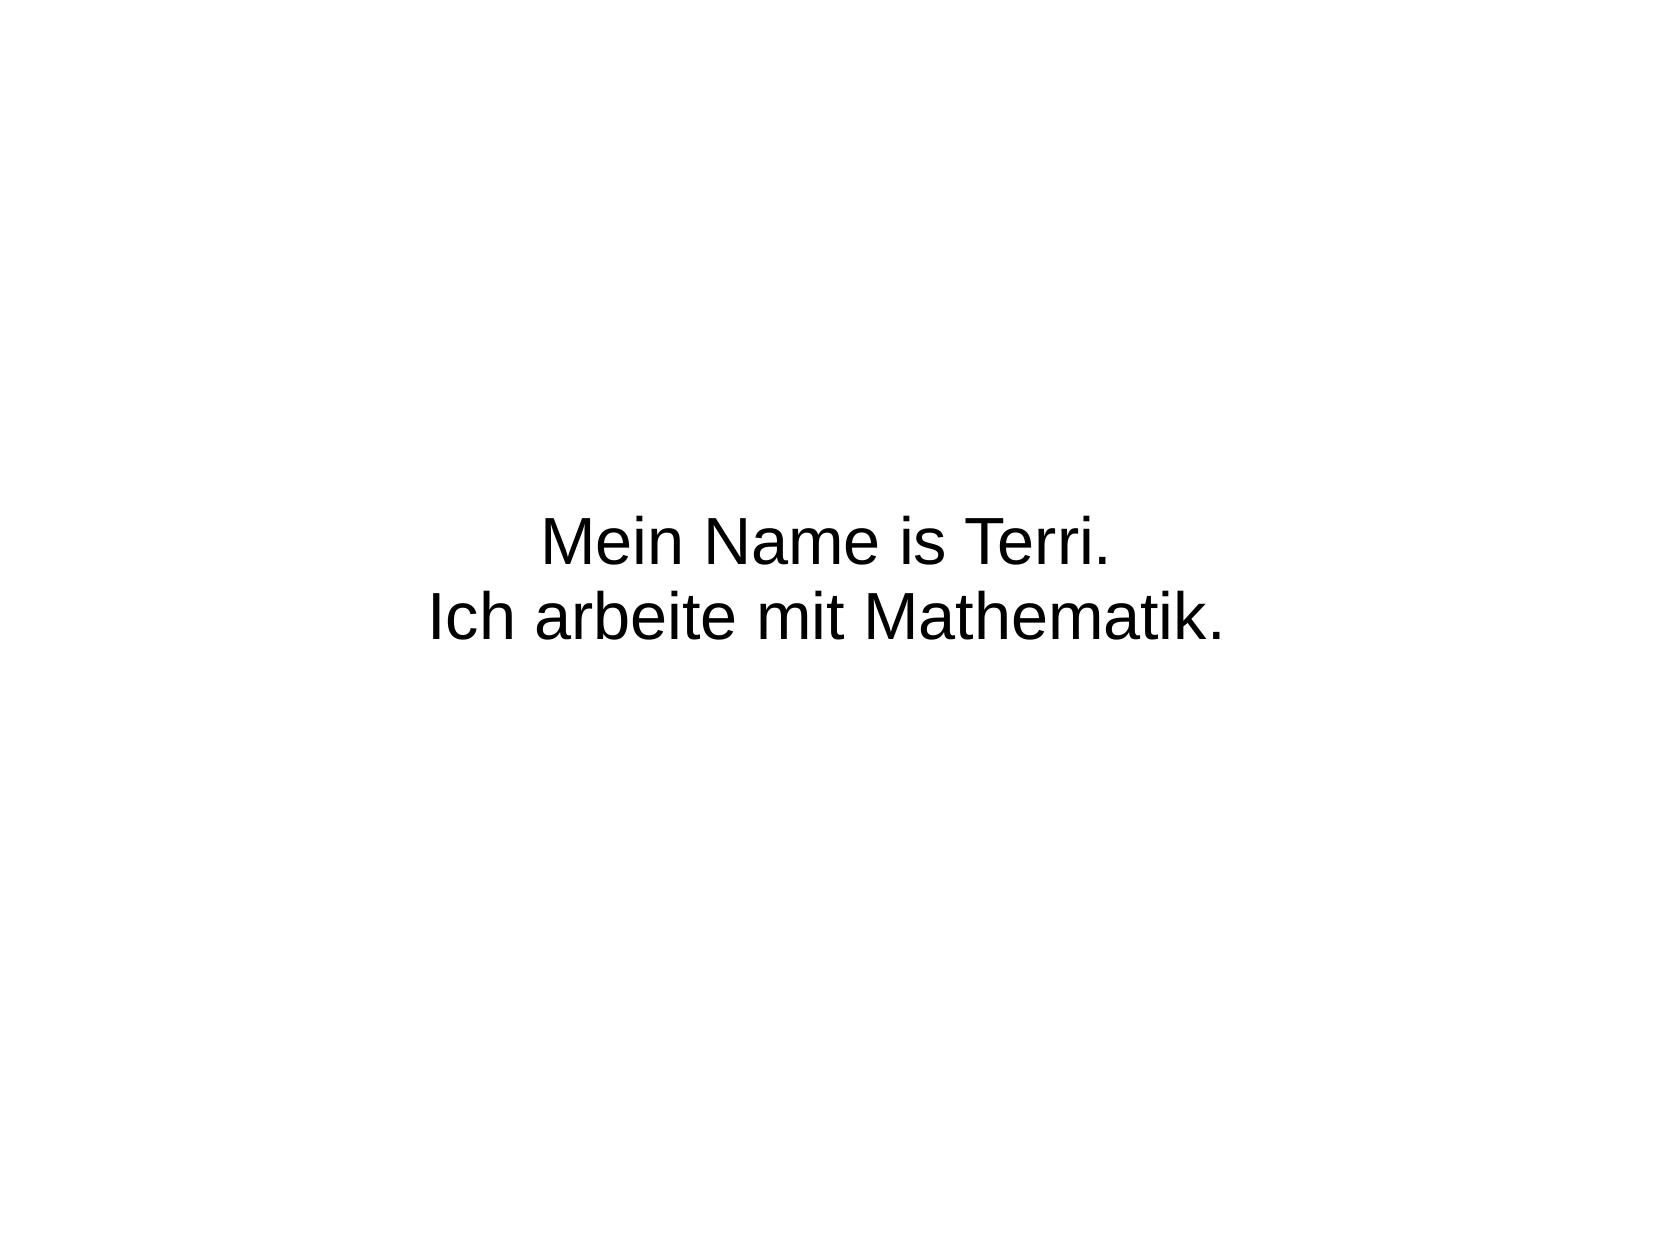

# Mein Name is Terri.
Ich arbeite mit Mathematik.